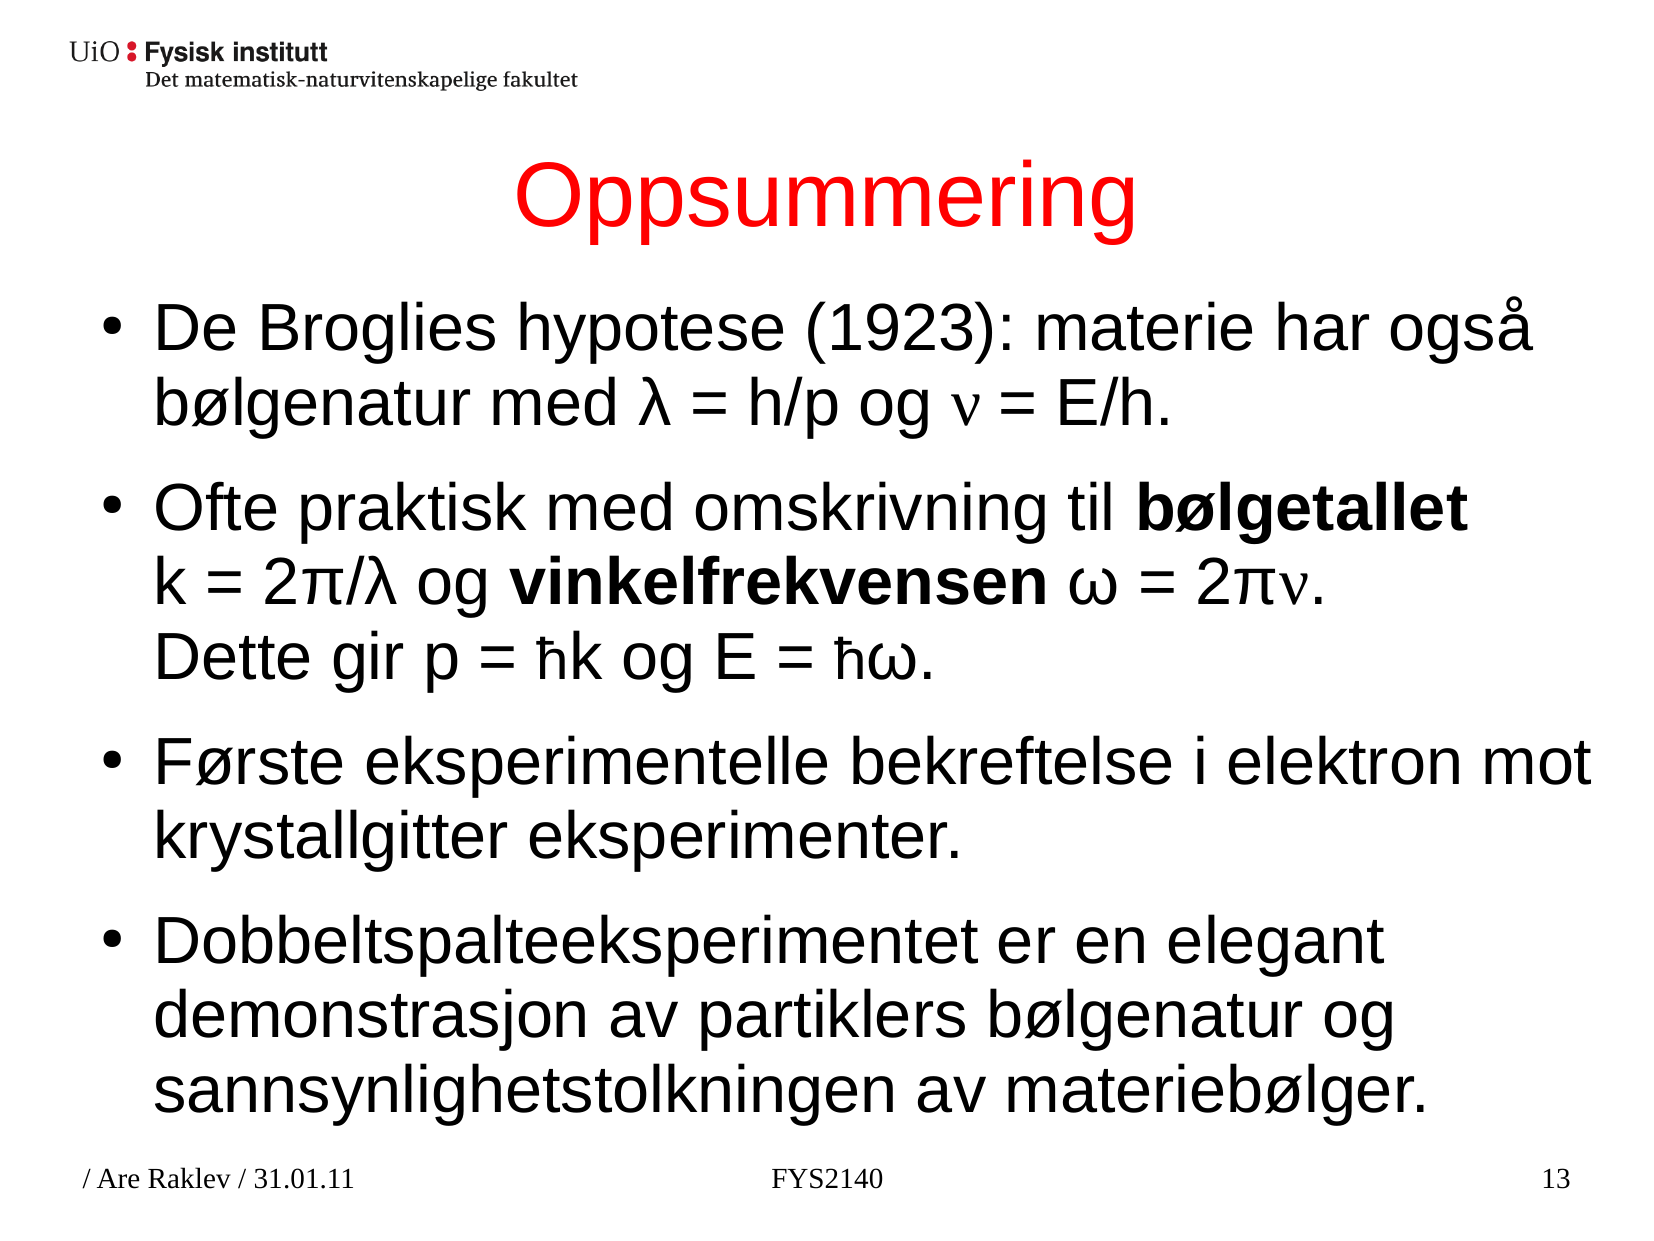

# Oppsummering
De Broglies hypotese (1923): materie har også bølgenatur med λ = h/p og ν = E/h.
Ofte praktisk med omskrivning til bølgetallet
k = 2π/λ og vinkelfrekvensen ω = 2πν.
Dette gir p = ħk og E = ħω.
Første eksperimentelle bekreftelse i elektron mot krystallgitter eksperimenter.
Dobbeltspalteeksperimentet er en elegant demonstrasjon av partiklers bølgenatur og sannsynlighetstolkningen av materiebølger.
/ Are Raklev / 31.01.11
FYS2140
13